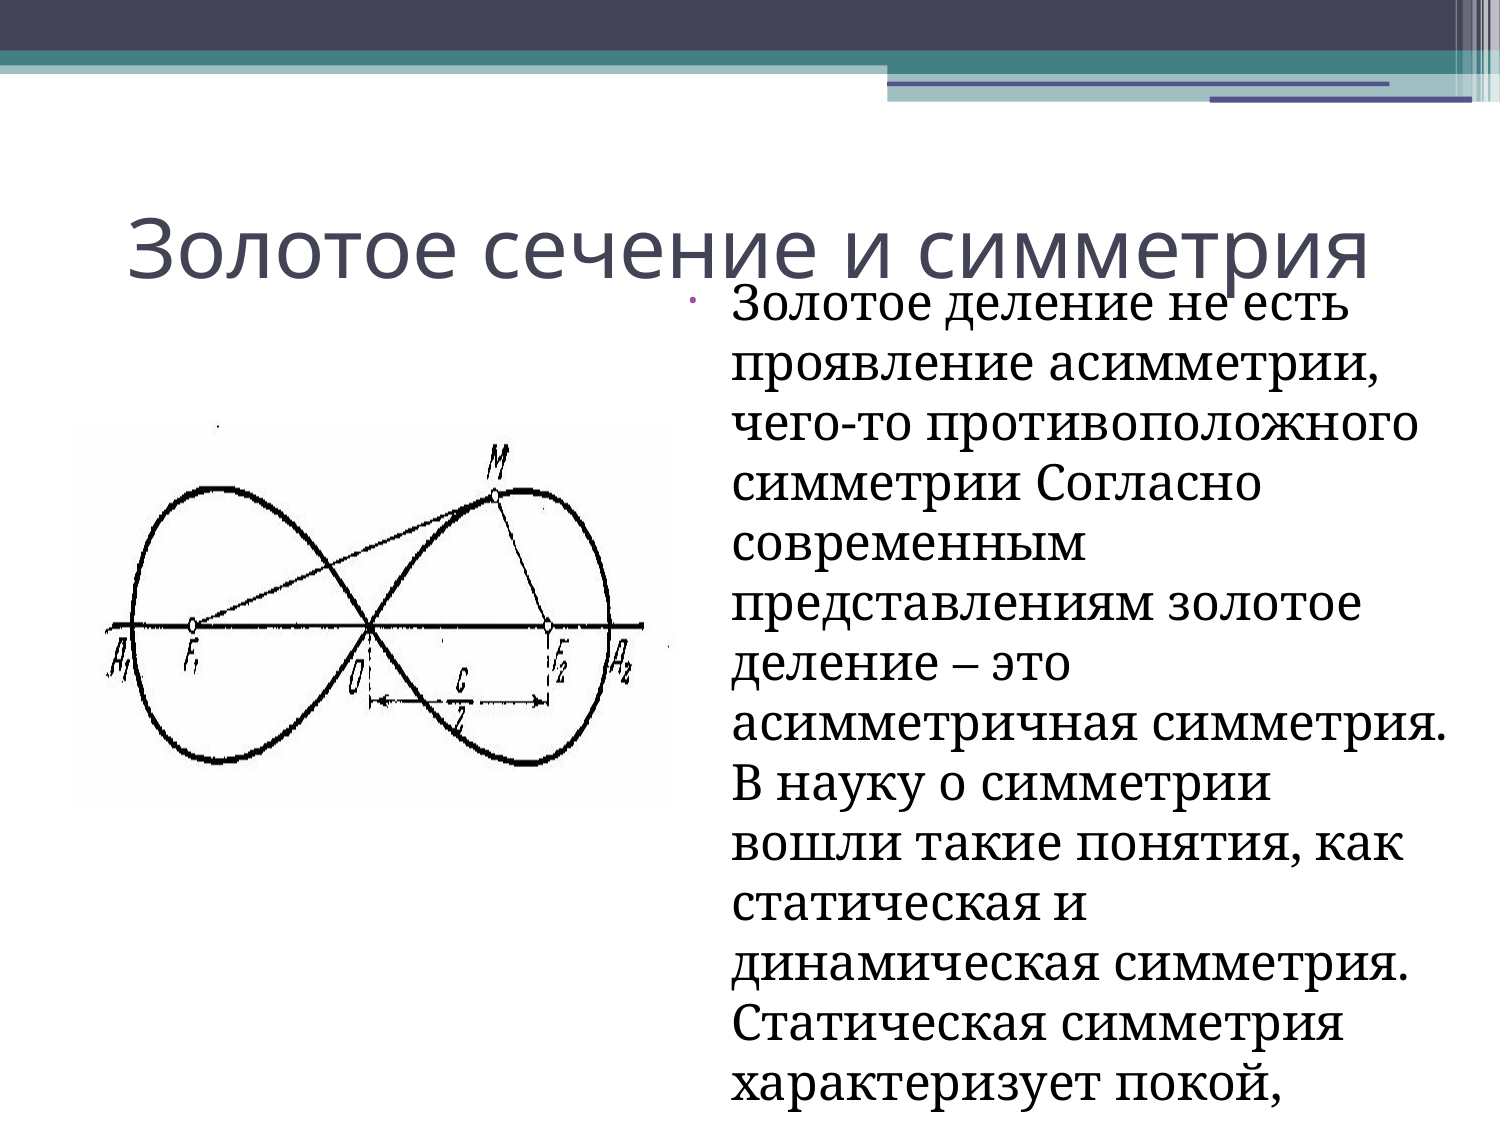

# Золотое сечение и симметрия
Золотое деление не есть проявление асимметрии, чего-то противоположного симметрии Согласно современным представлениям золотое деление – это асимметричная симметрия. В науку о симметрии вошли такие понятия, как статическая и динамическая симметрия. Статическая симметрия характеризует покой, равновесие, а динамическая – движение, рост.